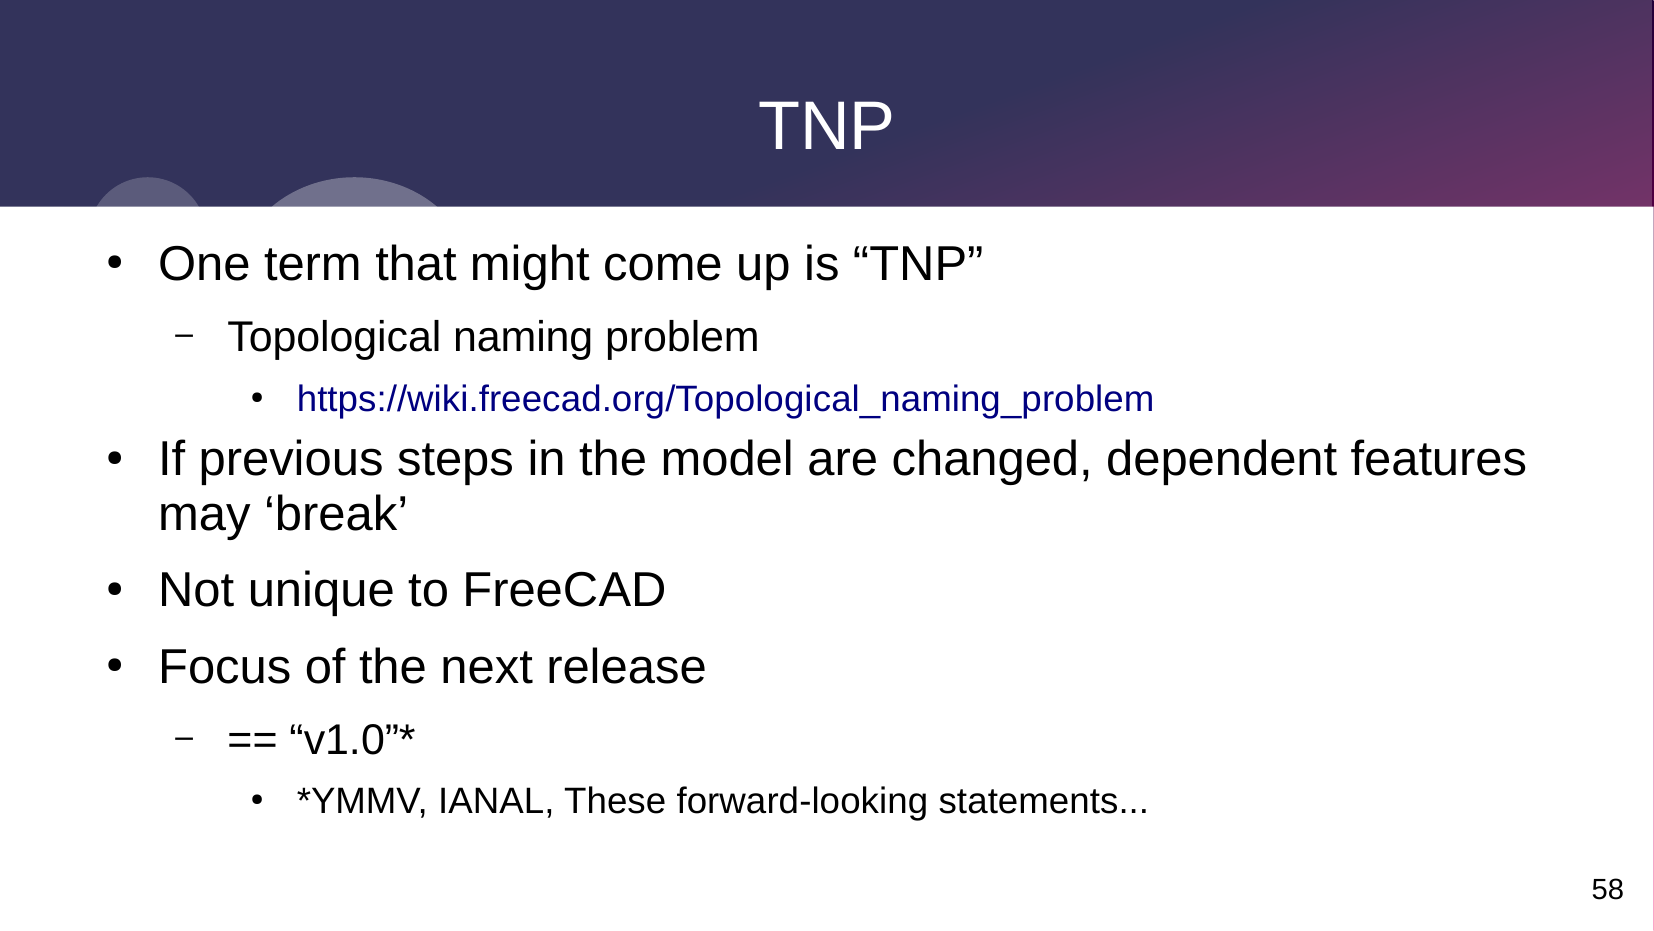

# TNP
One term that might come up is “TNP”
Topological naming problem
https://wiki.freecad.org/Topological_naming_problem
If previous steps in the model are changed, dependent features may ‘break’
Not unique to FreeCAD
Focus of the next release
== “v1.0”*
*YMMV, IANAL, These forward-looking statements...